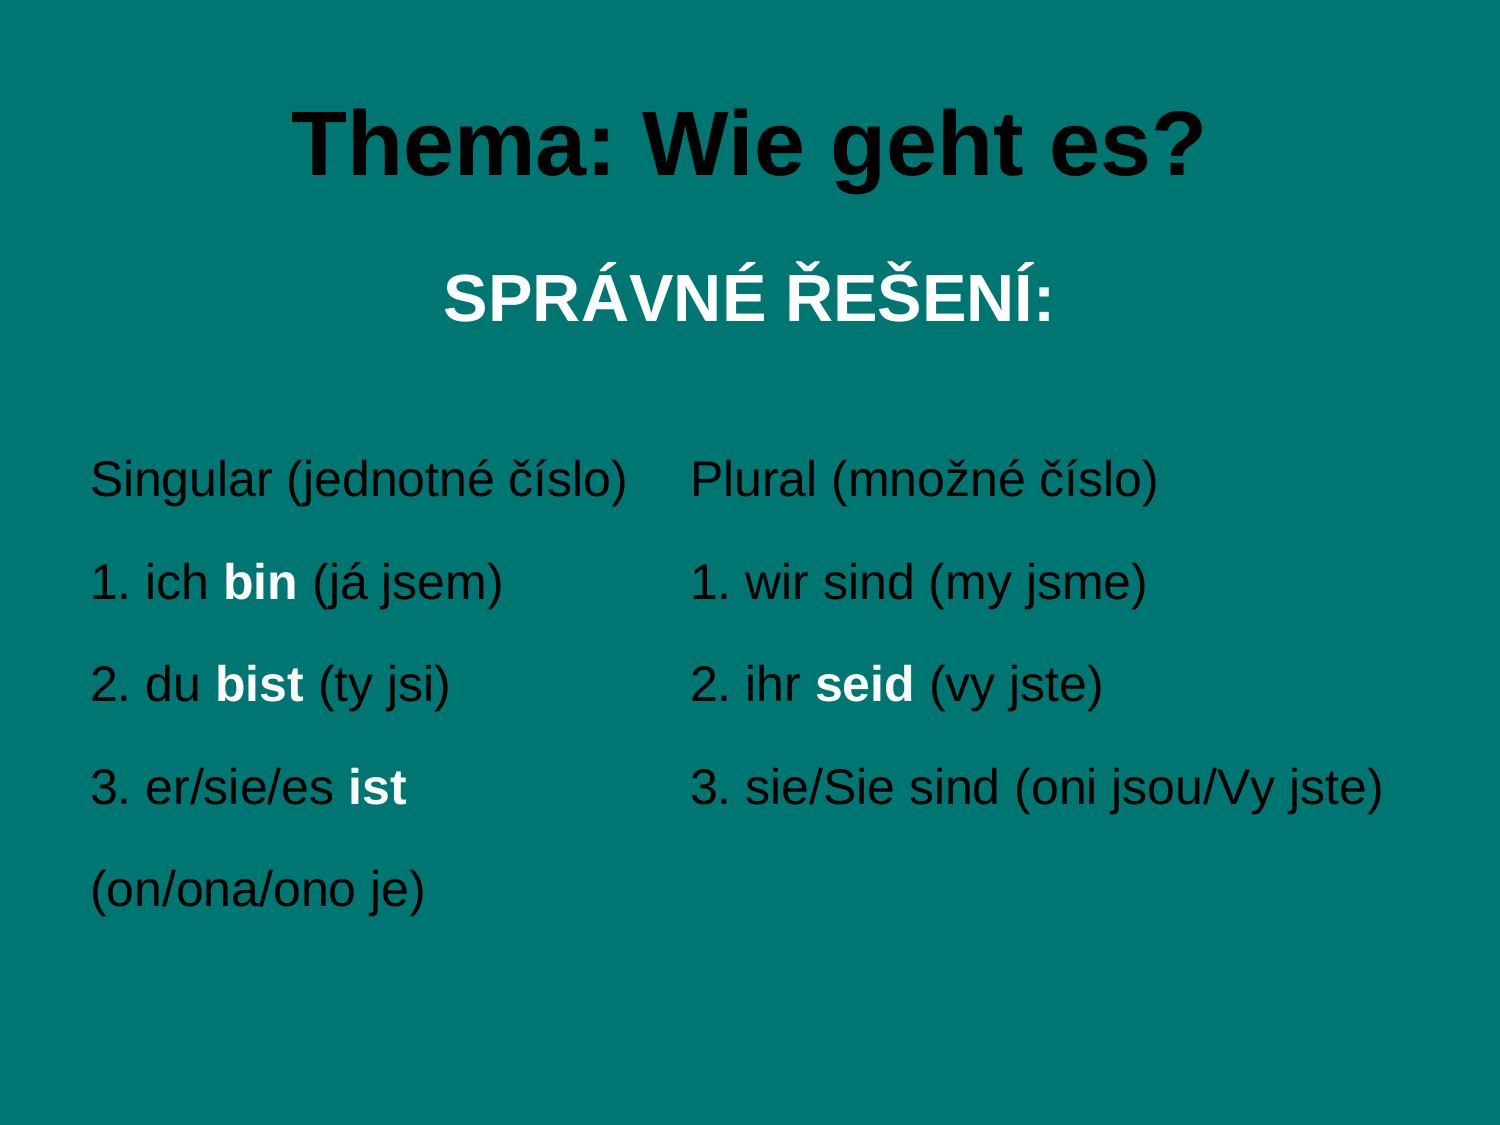

# Thema: Wie geht es?
SPRÁVNÉ ŘEŠENÍ:
Singular (jednotné číslo)	Plural (množné číslo)
1. ich bin (já jsem)		1. wir sind (my jsme)
2. du bist (ty jsi)		2. ihr seid (vy jste)
3. er/sie/es ist 		3. sie/Sie sind (oni jsou/Vy jste)
(on/ona/ono je)